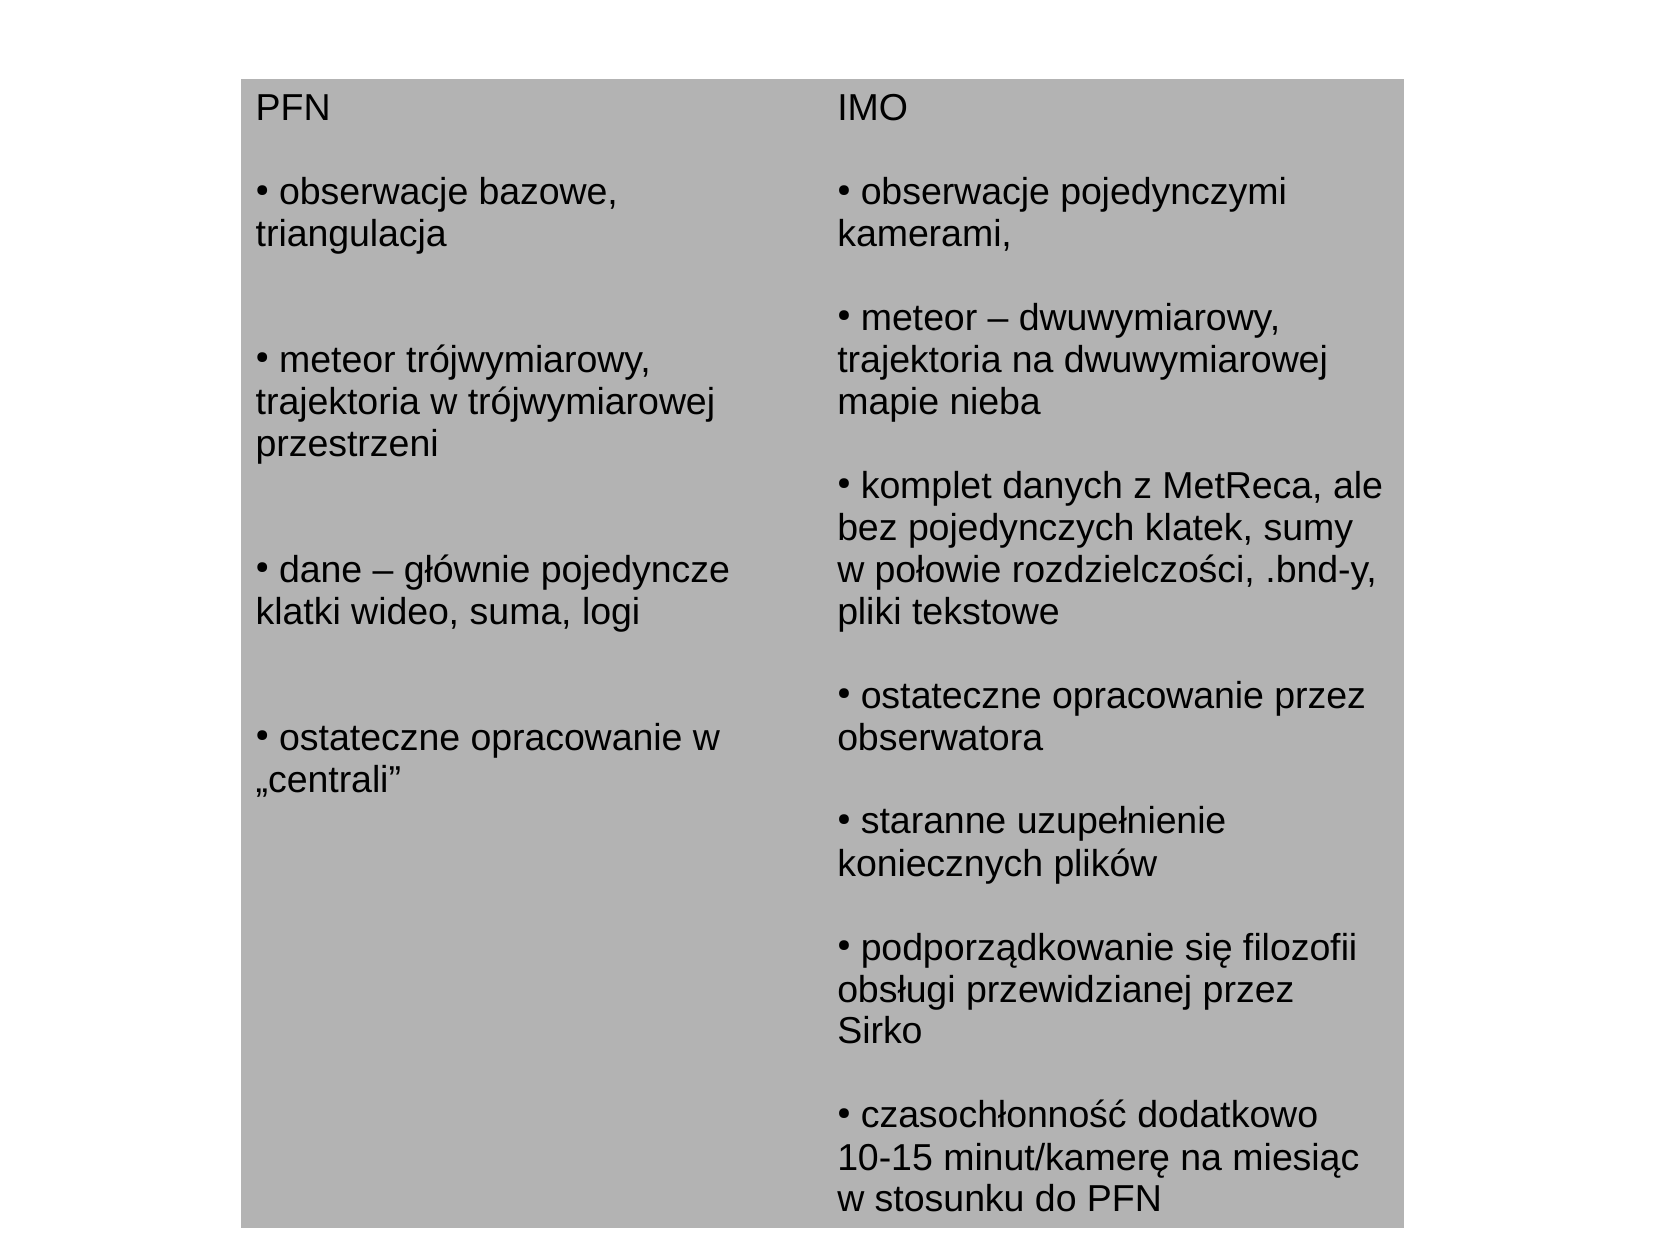

| PFN obserwacje bazowe, triangulacja meteor trójwymiarowy, trajektoria w trójwymiarowej przestrzeni dane – głównie pojedyncze klatki wideo, suma, logi ostateczne opracowanie w „centrali” | IMO obserwacje pojedynczymi kamerami, meteor – dwuwymiarowy, trajektoria na dwuwymiarowej mapie nieba komplet danych z MetReca, ale bez pojedynczych klatek, sumy w połowie rozdzielczości, .bnd-y, pliki tekstowe ostateczne opracowanie przez obserwatora staranne uzupełnienie koniecznych plików podporządkowanie się filozofii obsługi przewidzianej przez Sirko czasochłonność dodatkowo 10-15 minut/kamerę na miesiąc w stosunku do PFN |
| --- | --- |